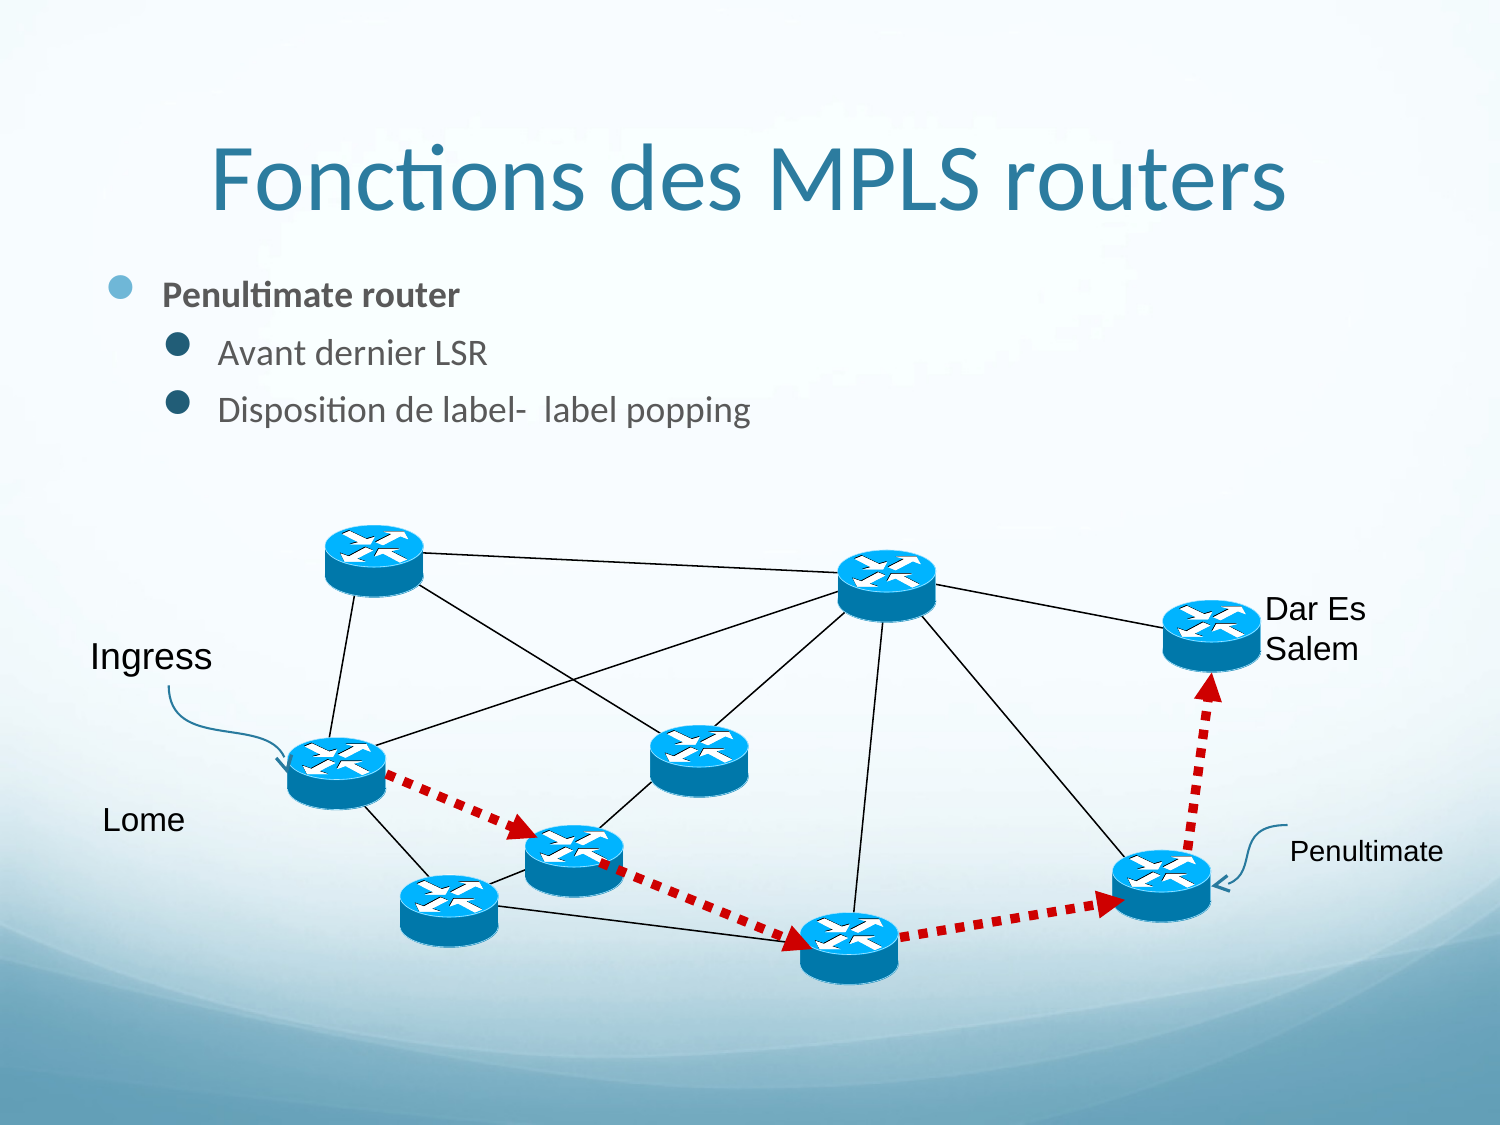

# Fonctions des MPLS routers
Penultimate router
Avant dernier LSR
Disposition de label- label popping
Dar Es Salem
Ingress
Lome
Penultimate